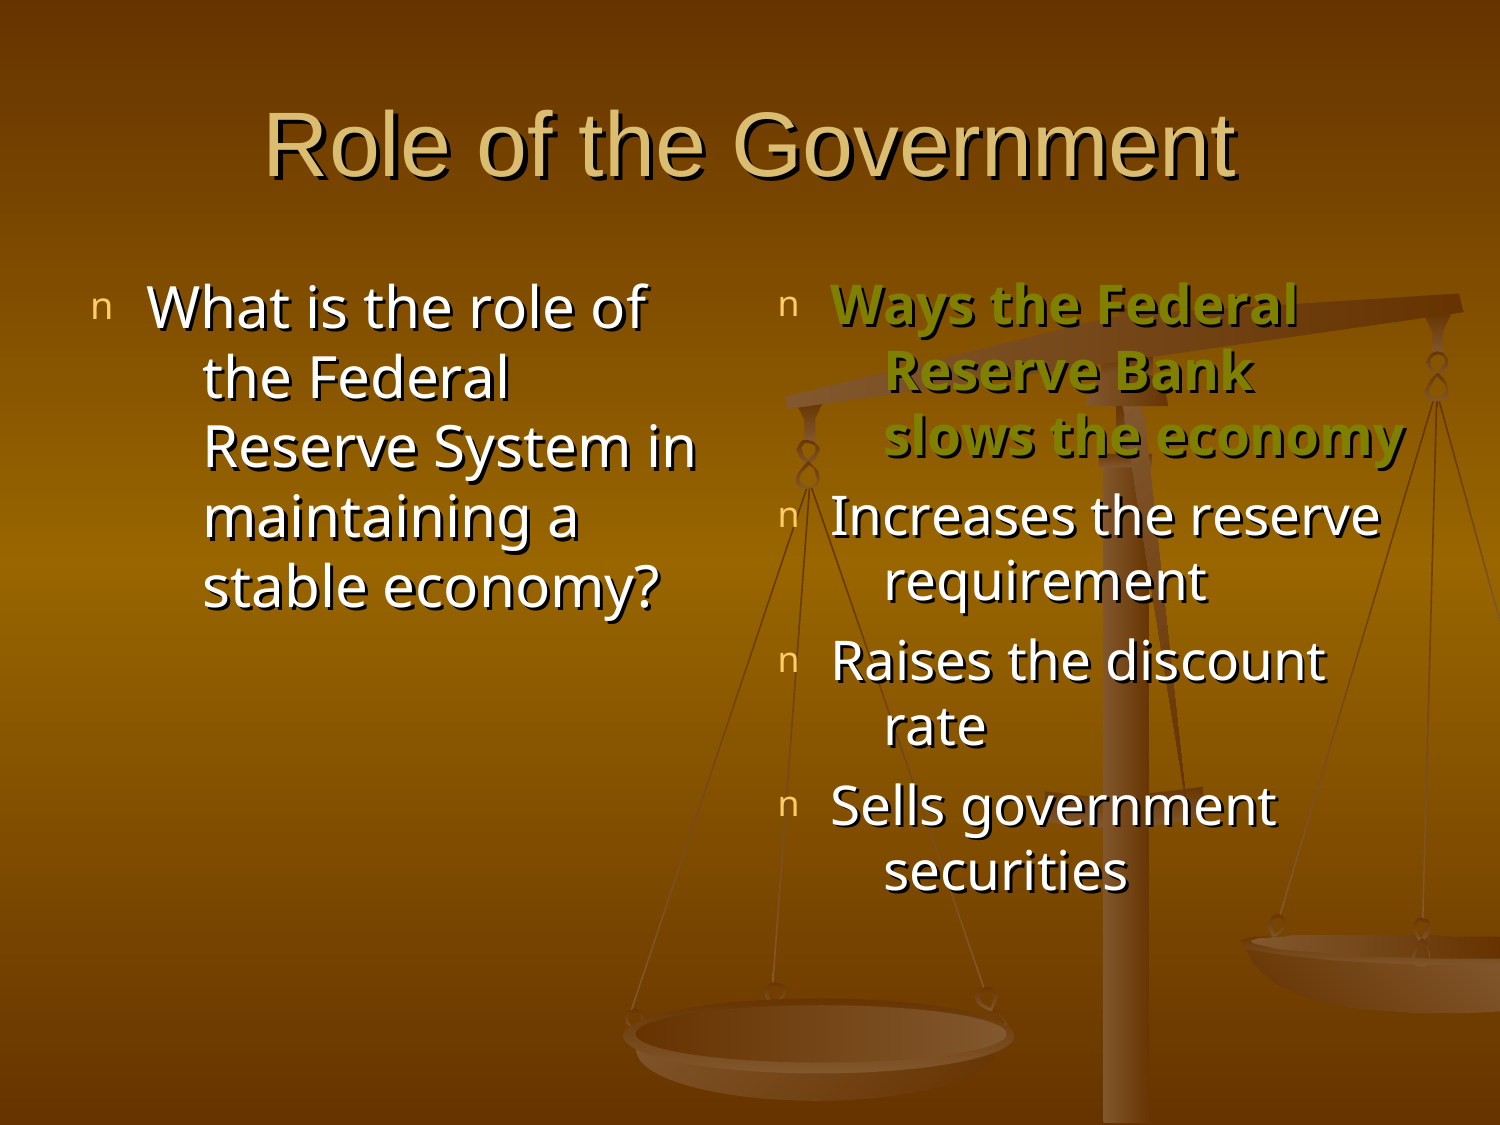

# Role of the Government
What is the role of the Federal Reserve System in maintaining a stable economy?
Ways the Federal Reserve Bank slows the economy
Increases the reserve requirement
Raises the discount rate
Sells government securities